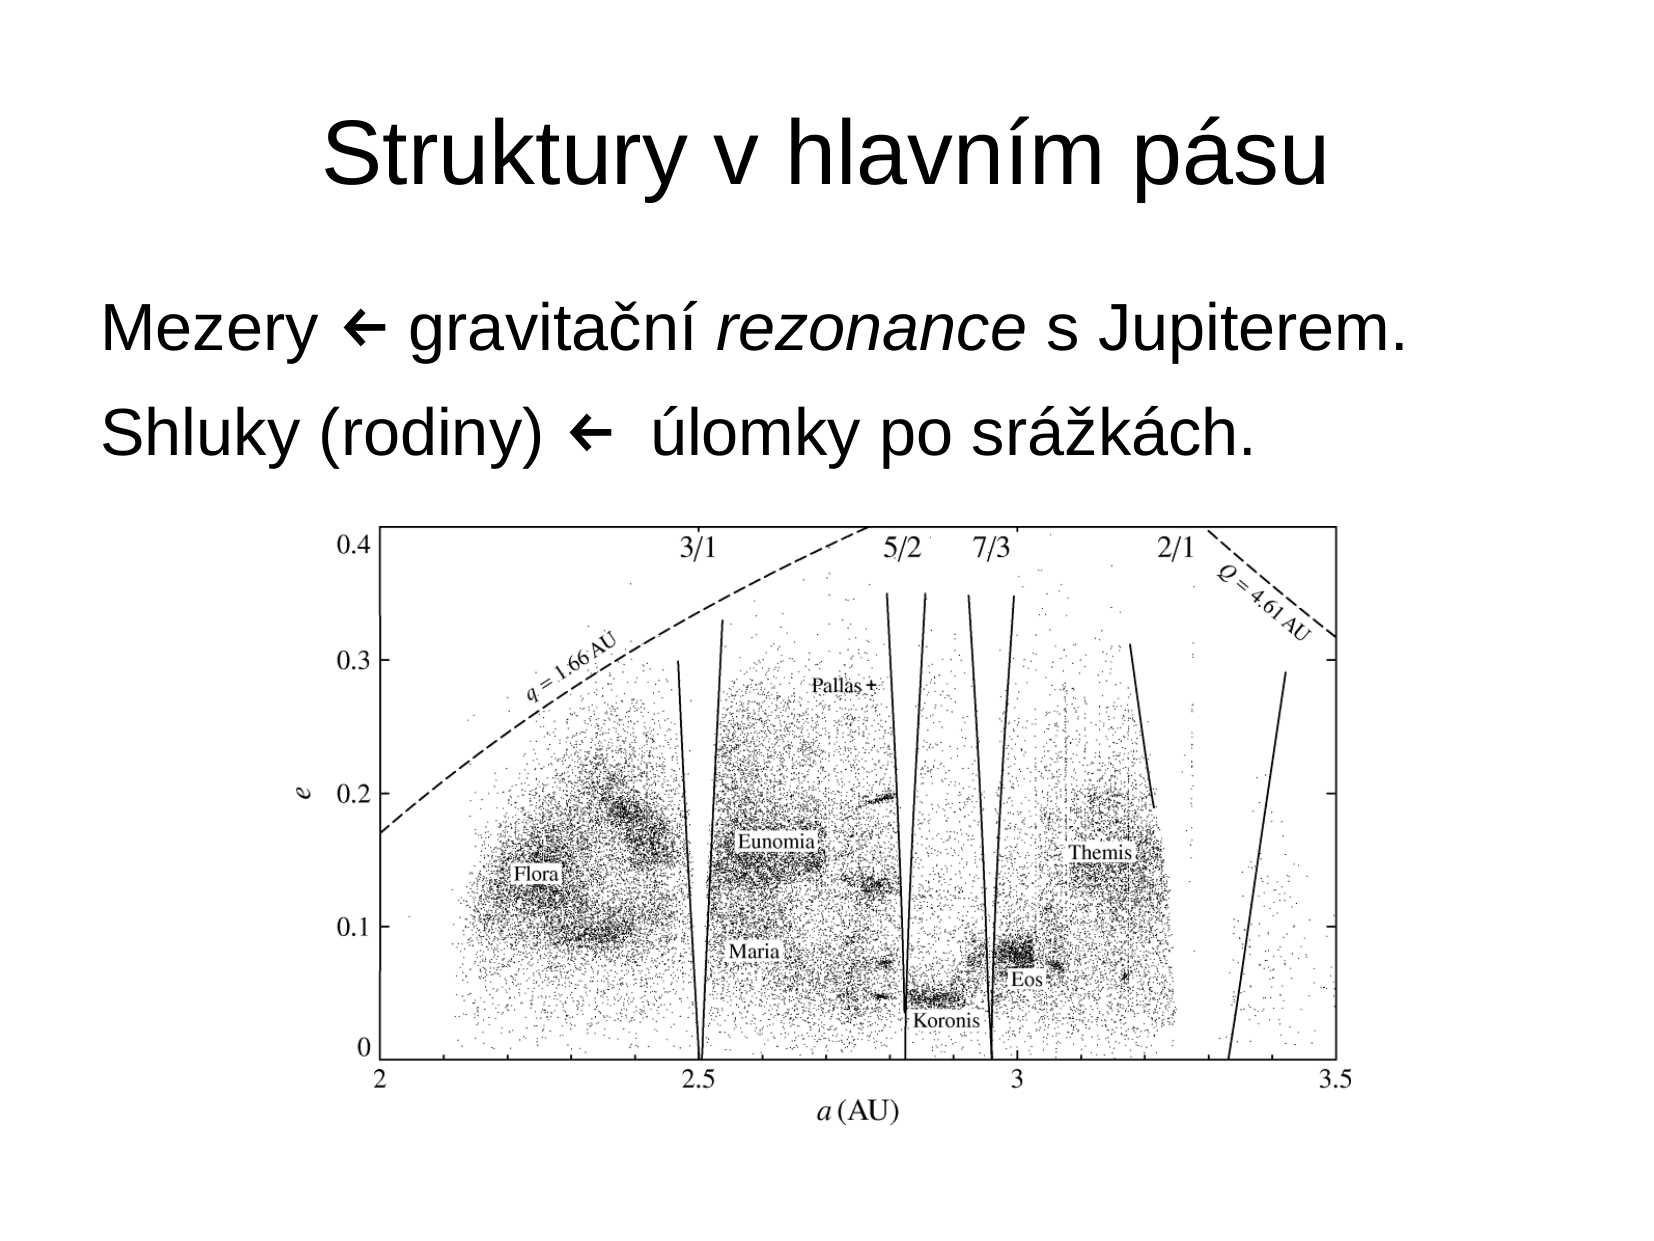

# Struktury v hlavním pásu
Mezery ← gravitační rezonance s Jupiterem.
Shluky (rodiny) ← úlomky po srážkách.